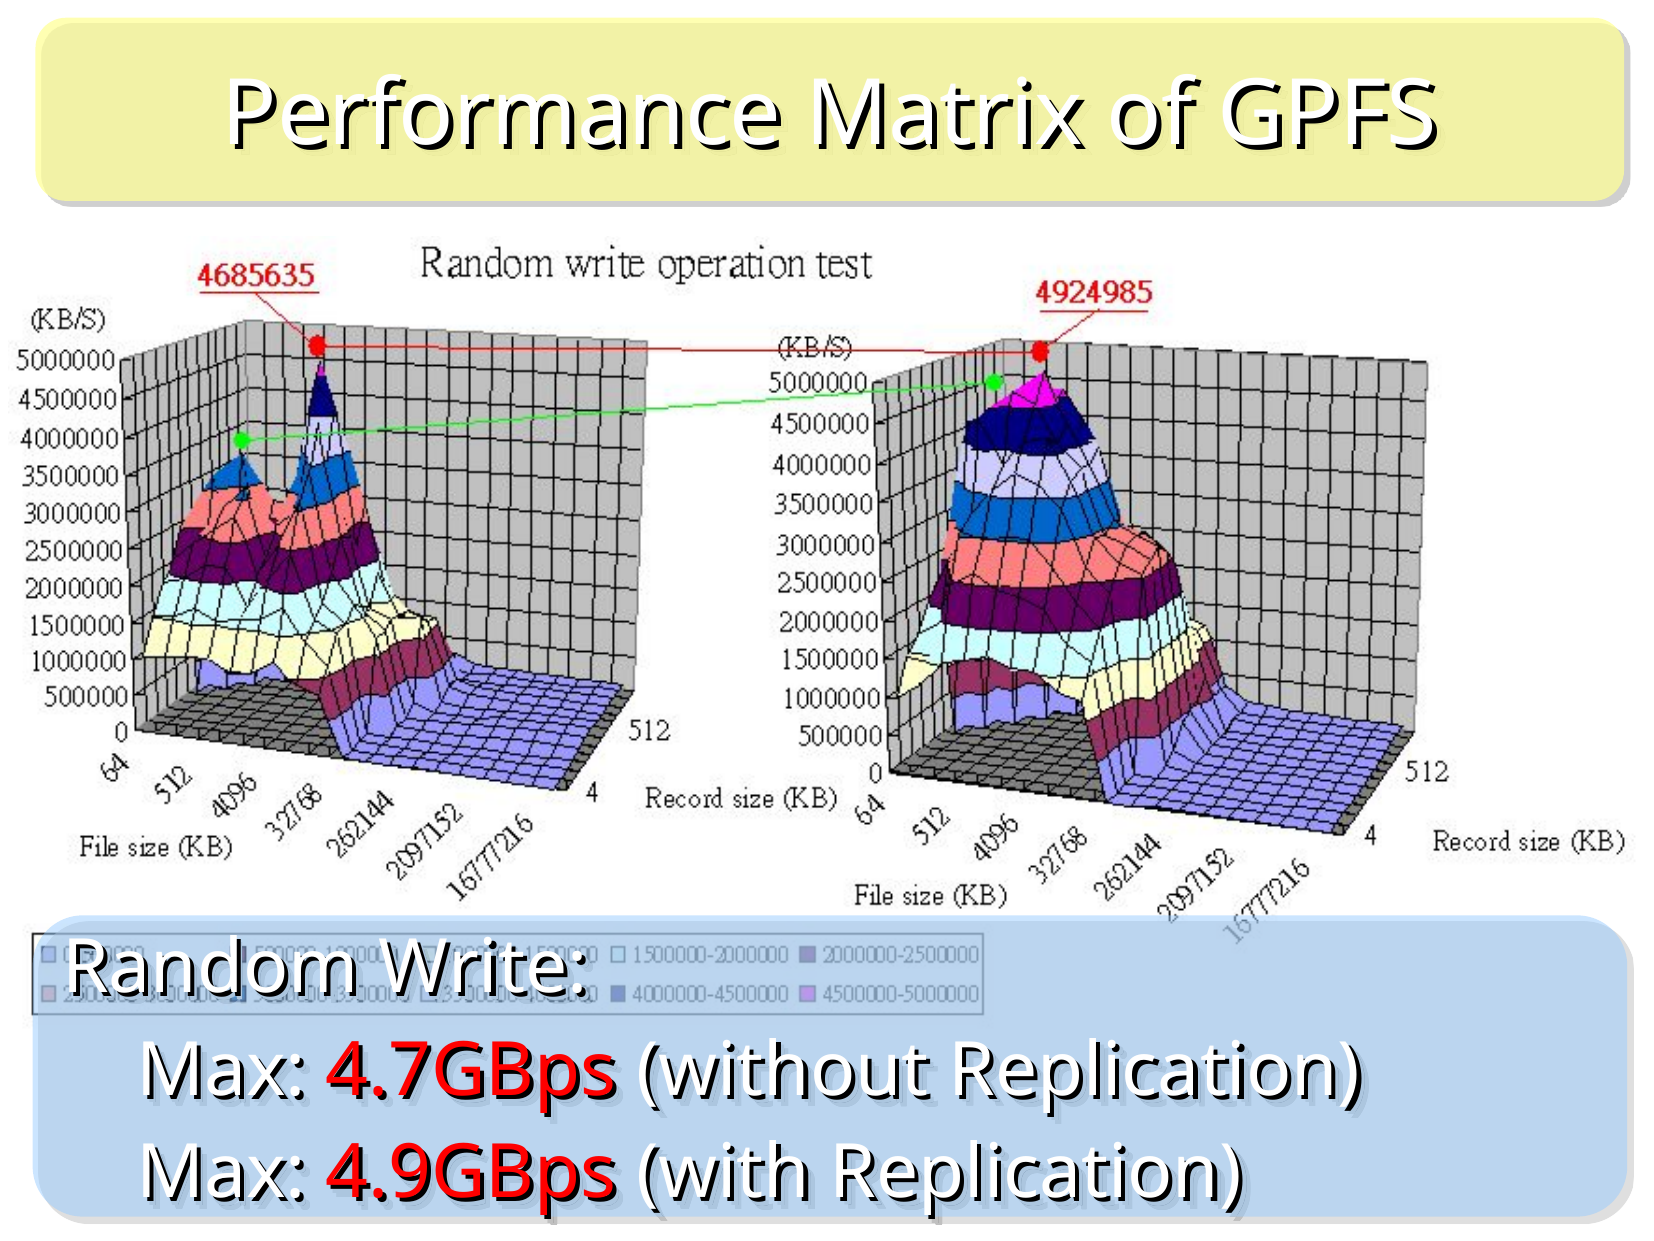

Performance Matrix of GPFS
Random Write:
	Max: 4.7GBps (without Replication)
	Max: 4.9GBps (with Replication)